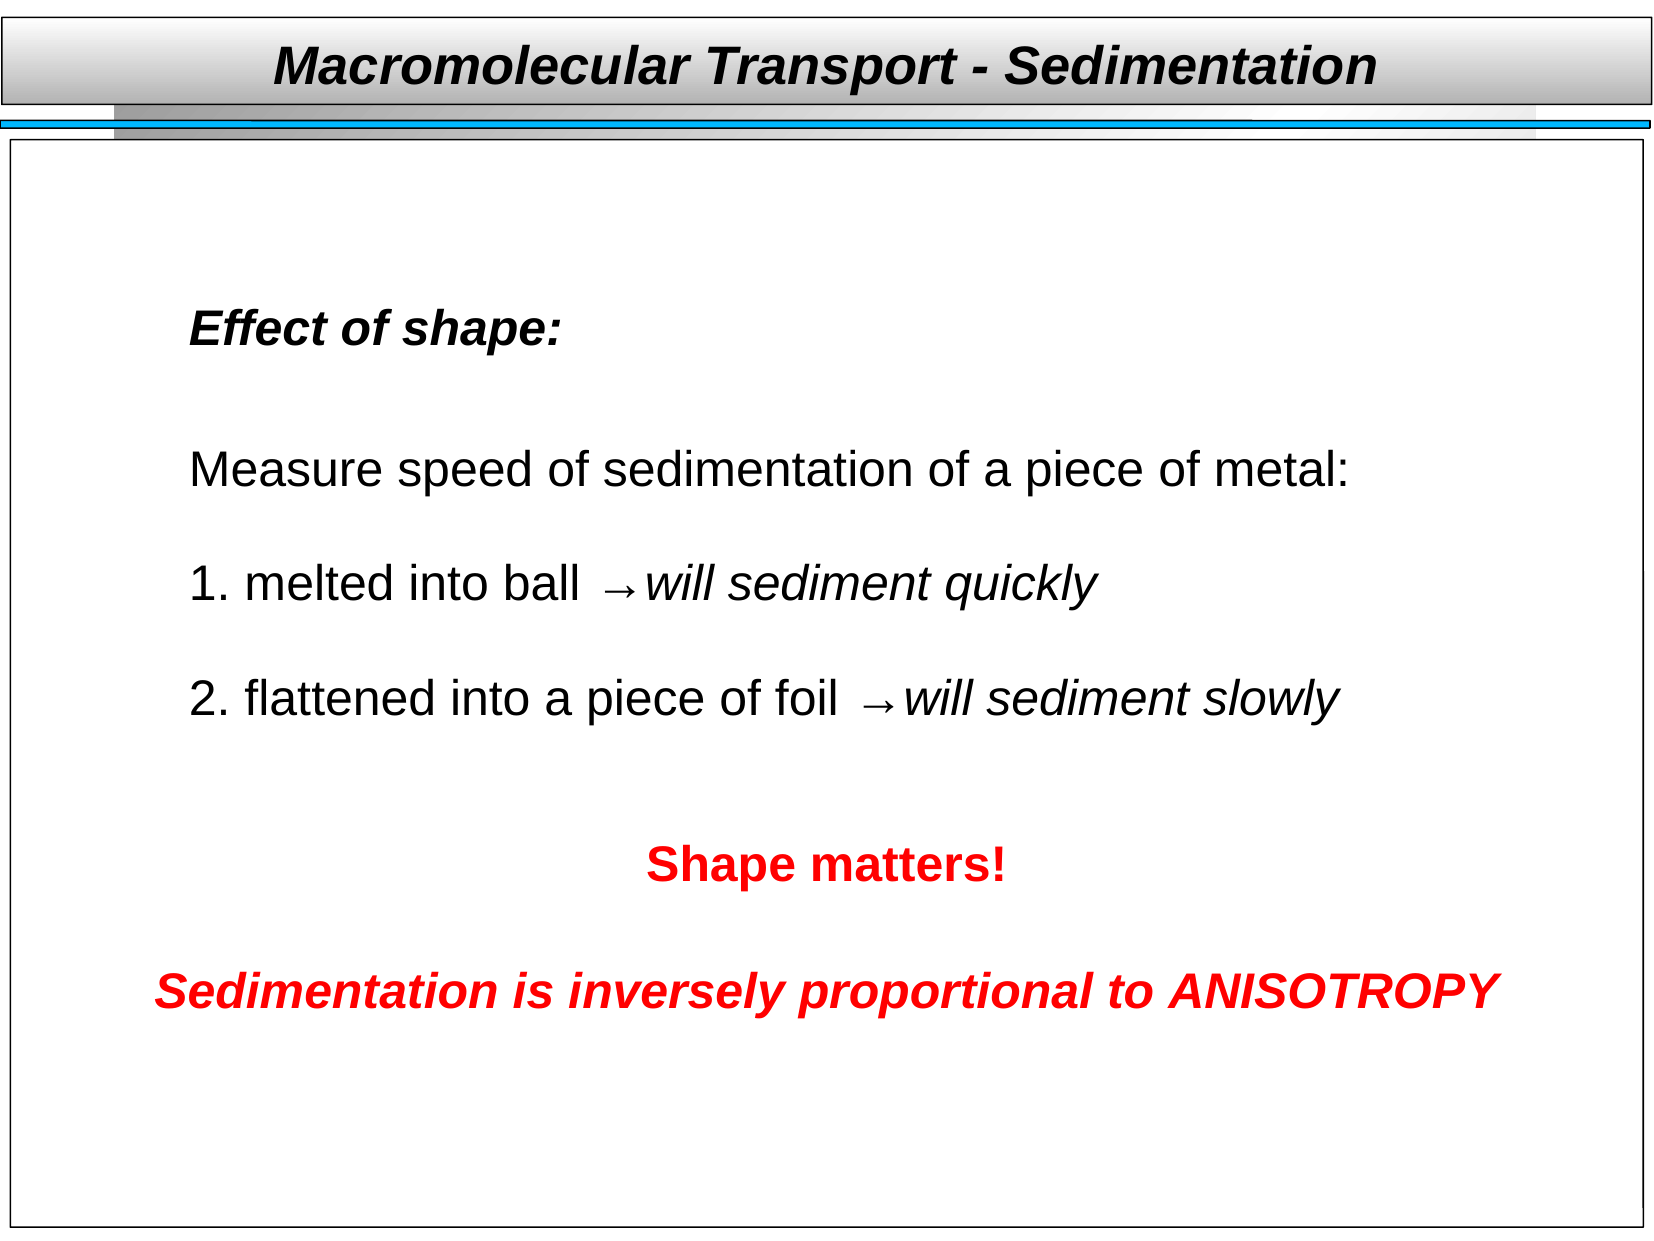

Macromolecular Transport - Sedimentation
Effect of shape:
Measure speed of sedimentation of a piece of metal:
1. melted into ball →will sediment quickly
2. flattened into a piece of foil →will sediment slowly
Shape matters!
Sedimentation is inversely proportional to ANISOTROPY